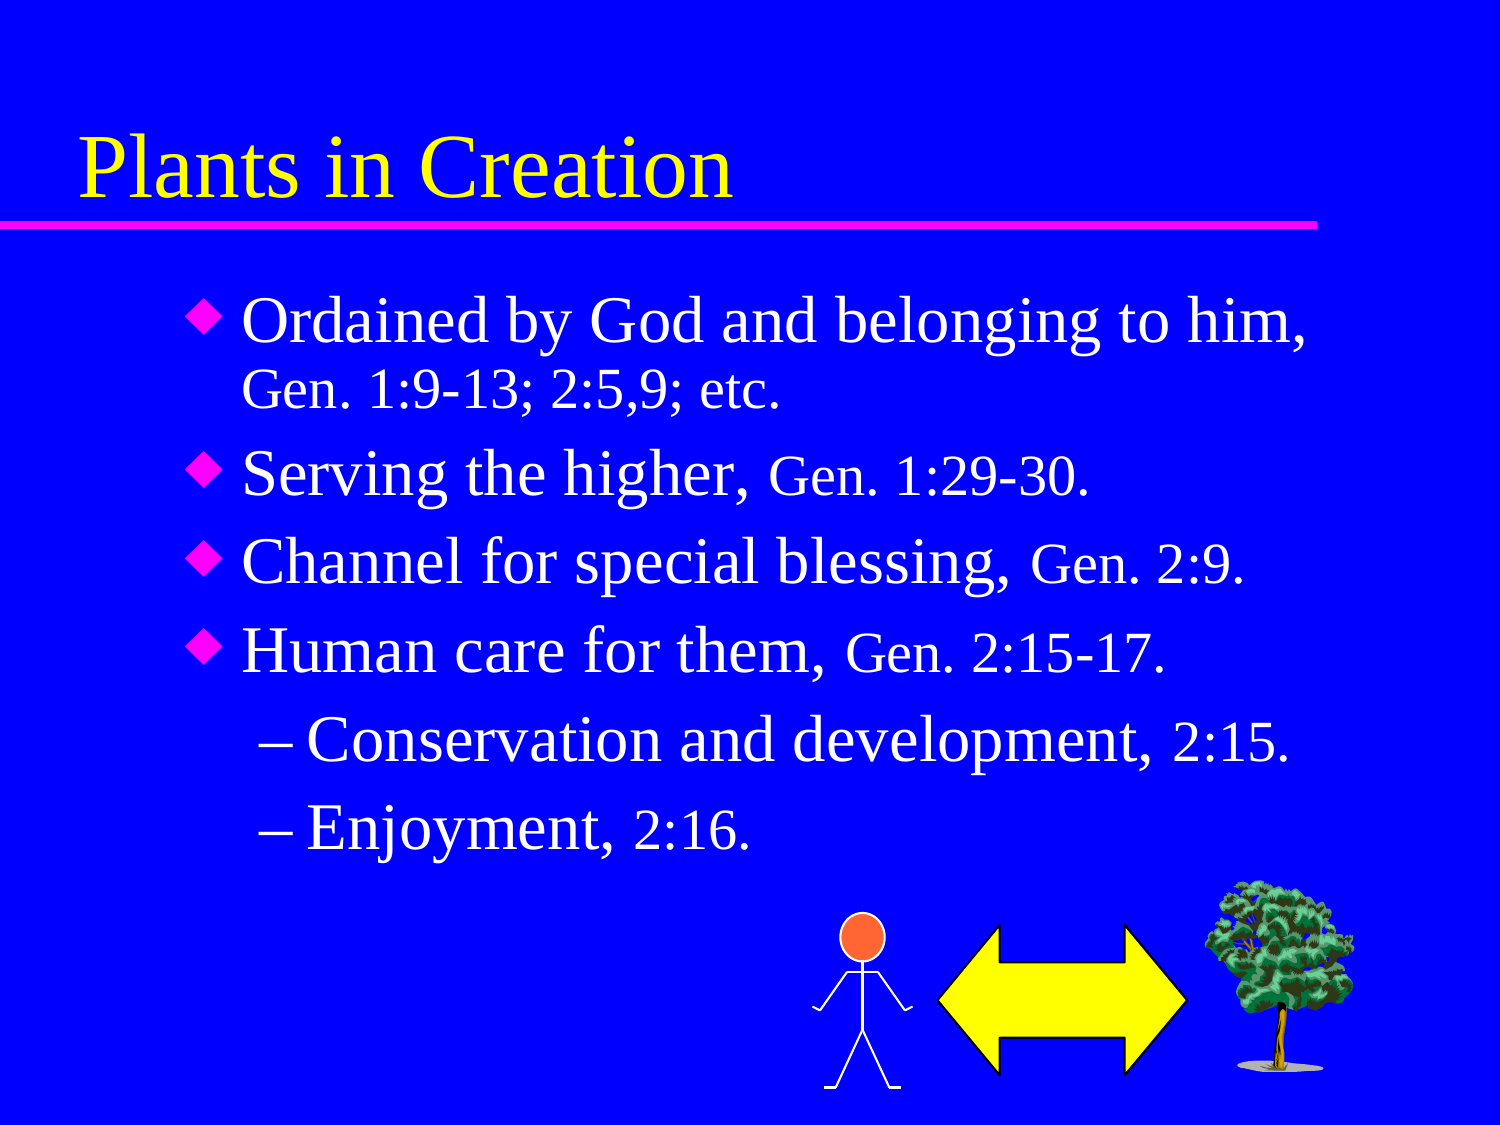

# Plants in Creation
Ordained by God and belonging to him, Gen. 1:9-13; 2:5,9; etc.
Serving the higher, Gen. 1:29-30.
Channel for special blessing, Gen. 2:9.
Human care for them, Gen. 2:15-17.
Conservation and development, 2:15.
Enjoyment, 2:16.